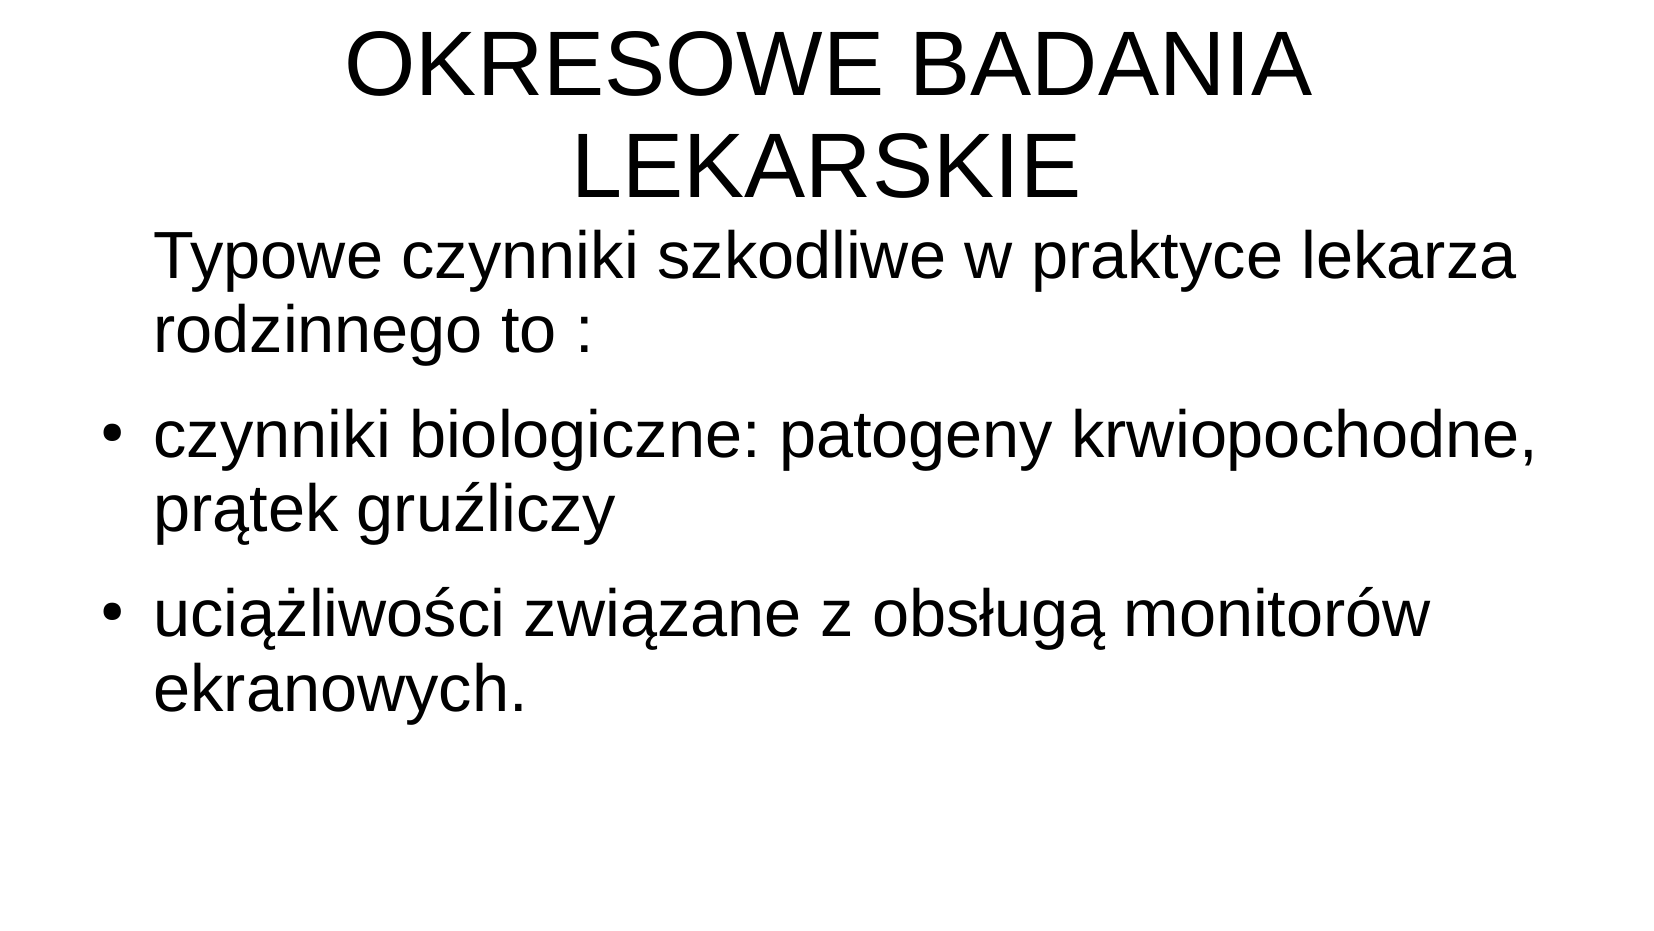

# OKRESOWE BADANIA LEKARSKIE
Typowe czynniki szkodliwe w praktyce lekarza rodzinnego to :
czynniki biologiczne: patogeny krwiopochodne, prątek gruźliczy
uciążliwości związane z obsługą monitorów ekranowych.